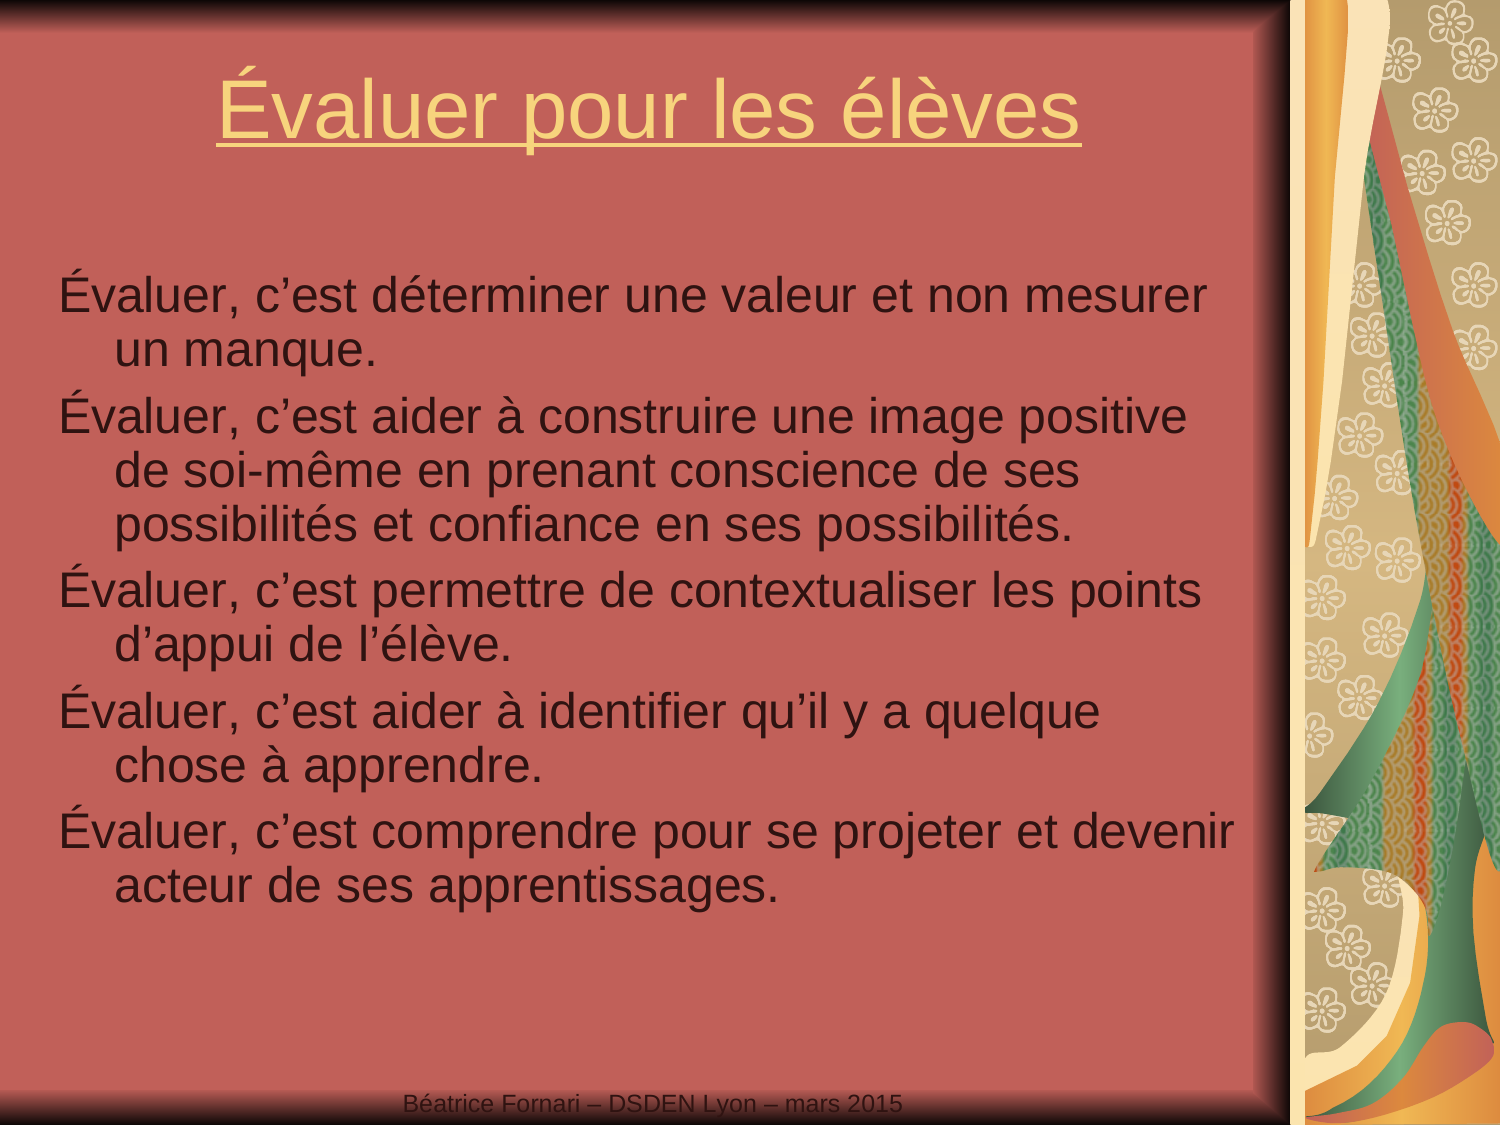

# Évaluer pour les élèves
Évaluer, c’est déterminer une valeur et non mesurer un manque.
Évaluer, c’est aider à construire une image positive de soi-même en prenant conscience de ses possibilités et confiance en ses possibilités.
Évaluer, c’est permettre de contextualiser les points d’appui de l’élève.
Évaluer, c’est aider à identifier qu’il y a quelque chose à apprendre.
Évaluer, c’est comprendre pour se projeter et devenir acteur de ses apprentissages.
Béatrice Fornari – DSDEN Lyon – mars 2015